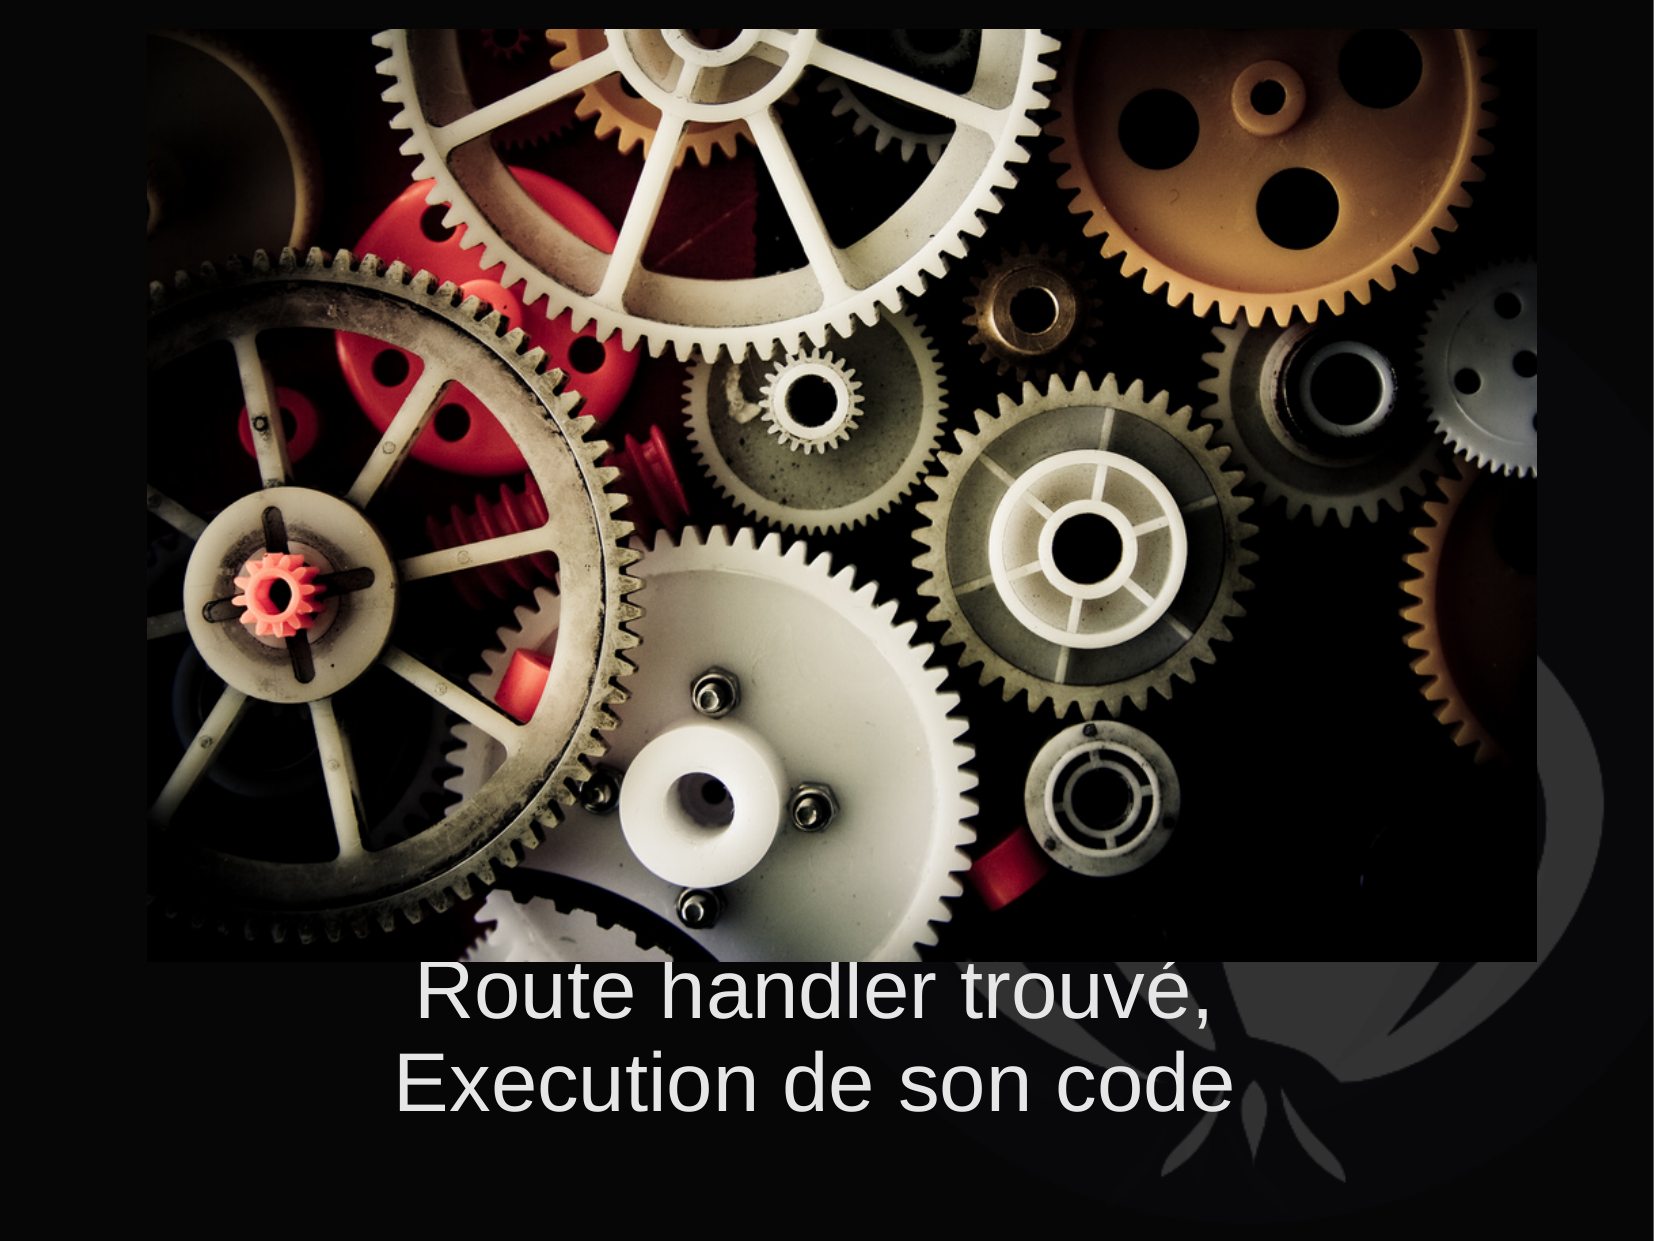

# Route handler trouvé,
Execution de son code